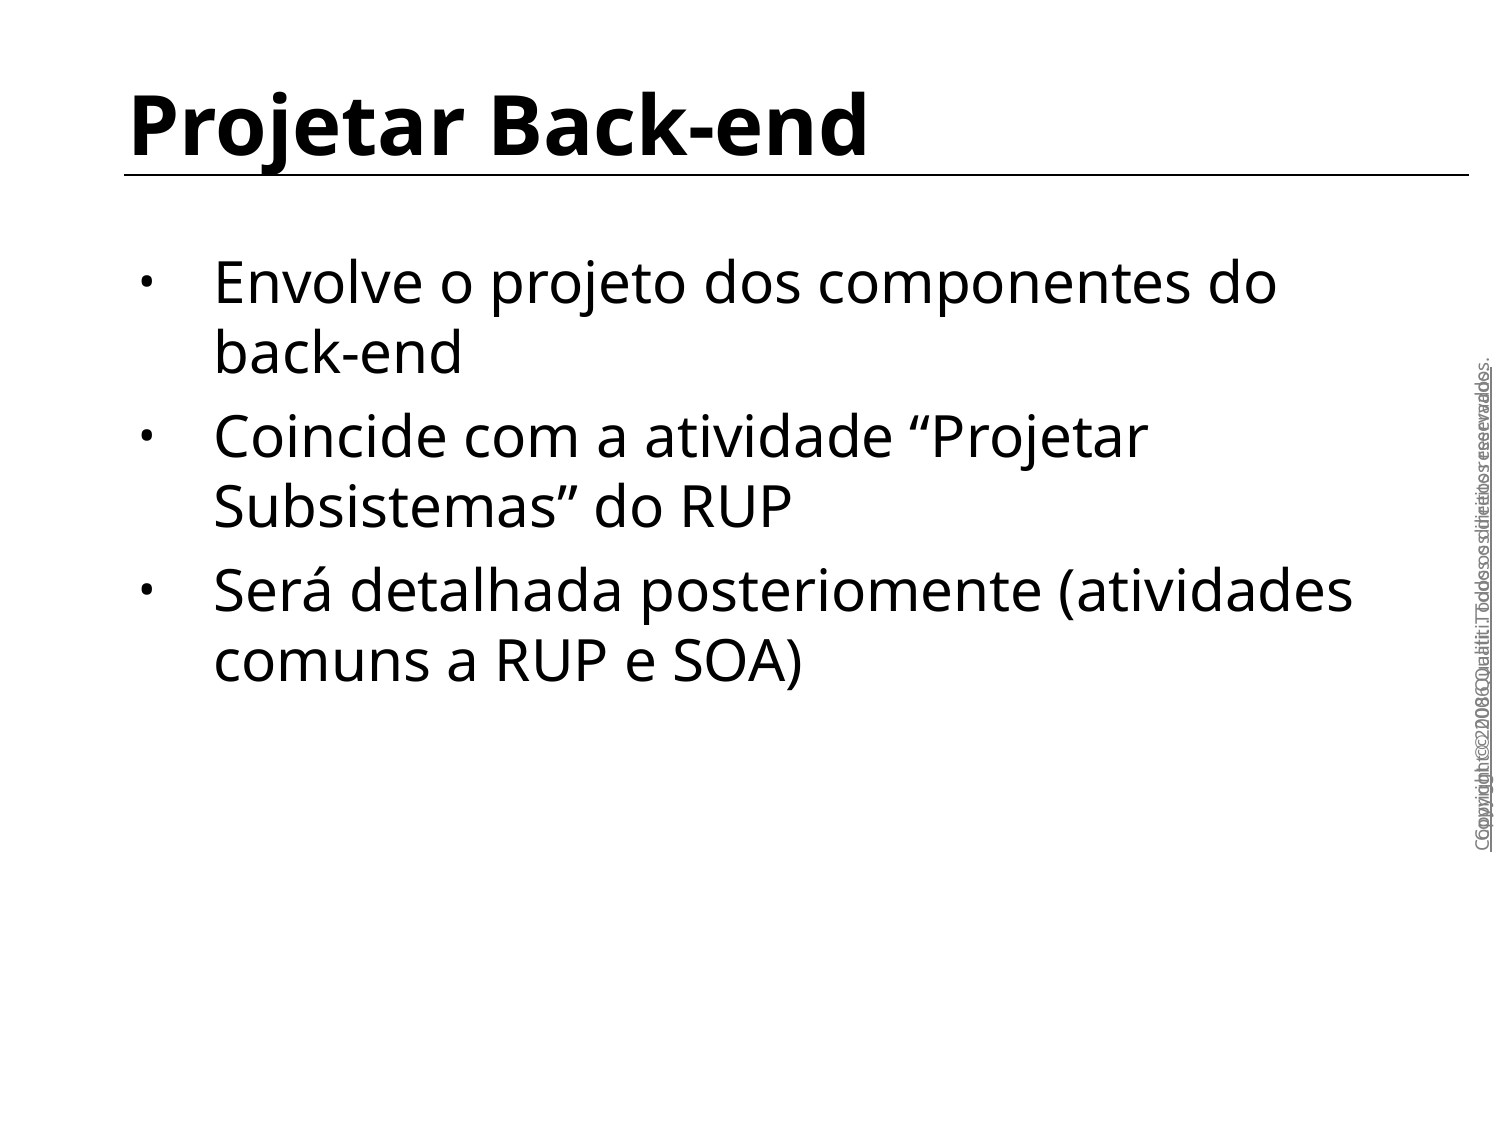

# Projetar Back-end
Envolve o projeto dos componentes do back-end
Coincide com a atividade “Projetar Subsistemas” do RUP
Será detalhada posteriomente (atividades comuns a RUP e SOA)